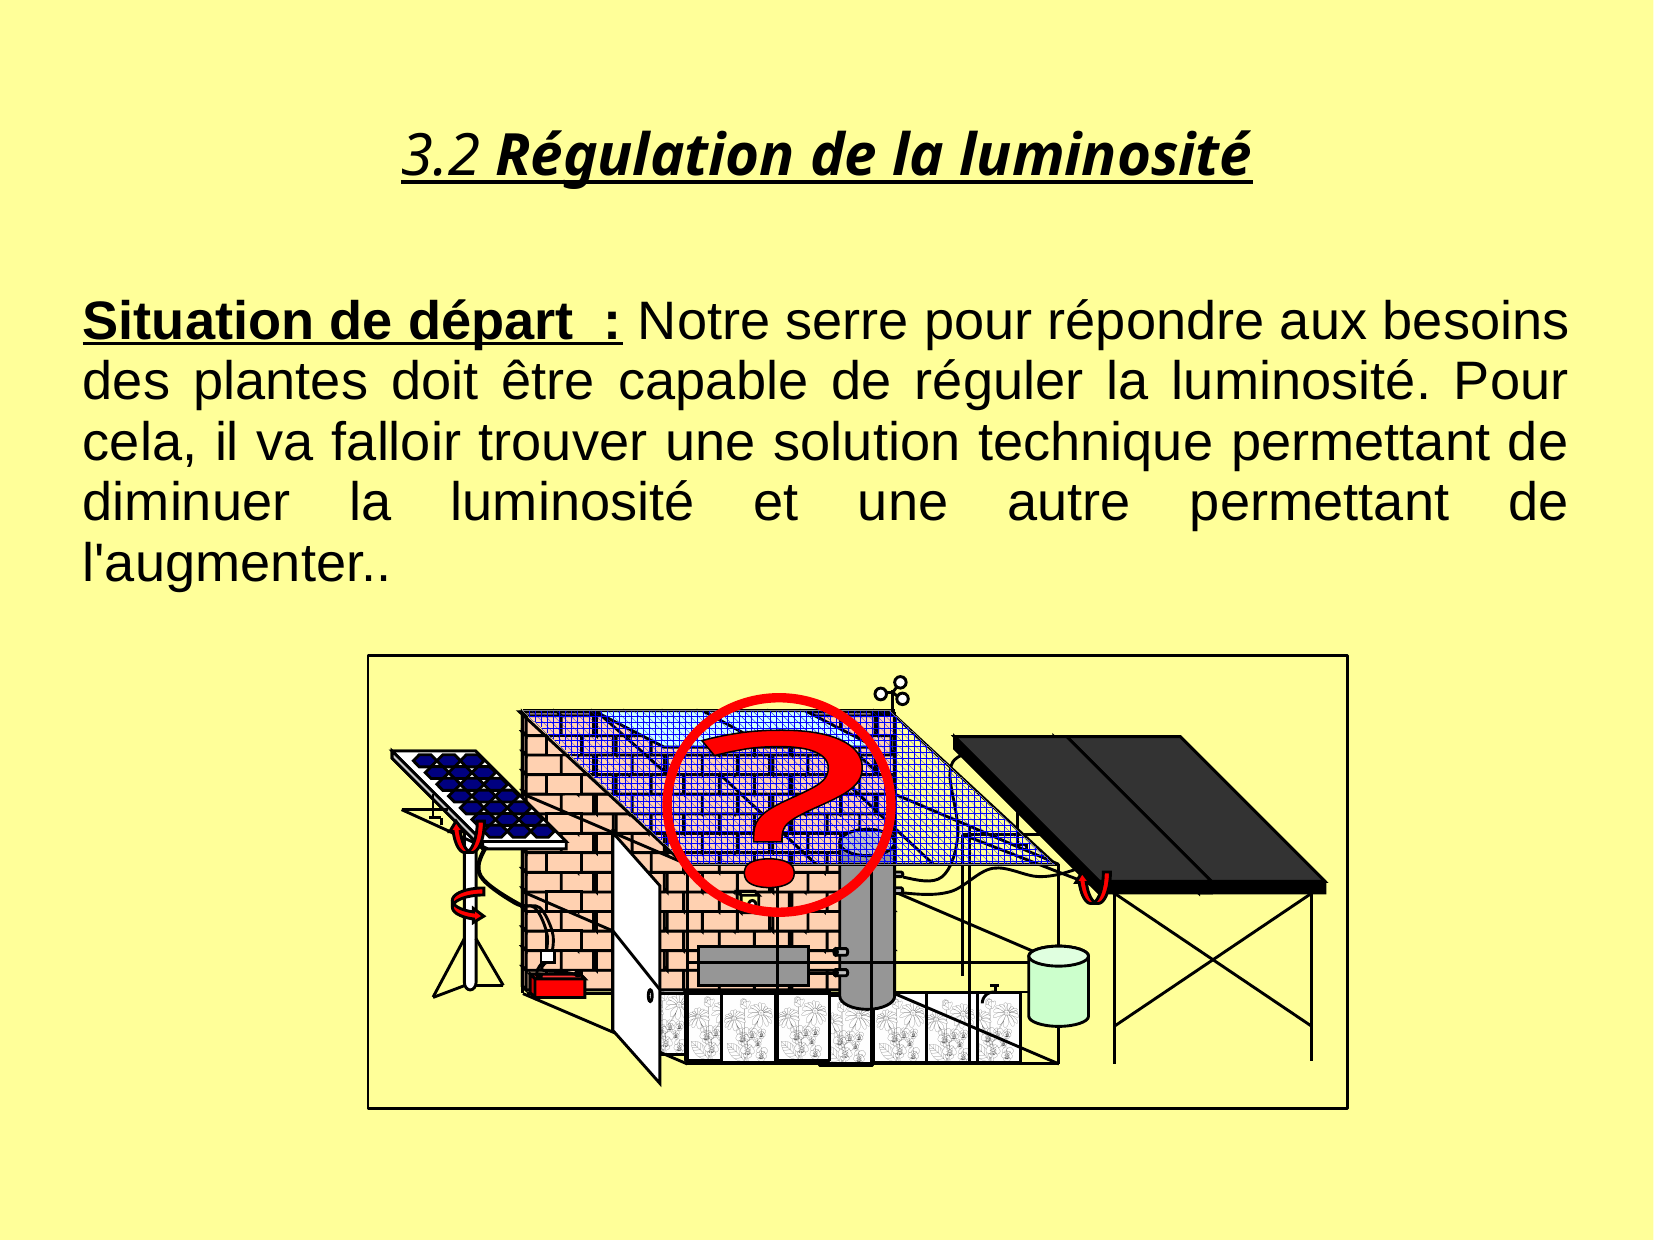

# 3.2 Régulation de la luminosité
Situation de départ  : Notre serre pour répondre aux besoins des plantes doit être capable de réguler la luminosité. Pour cela, il va falloir trouver une solution technique permettant de diminuer la luminosité et une autre permettant de l'augmenter..
?